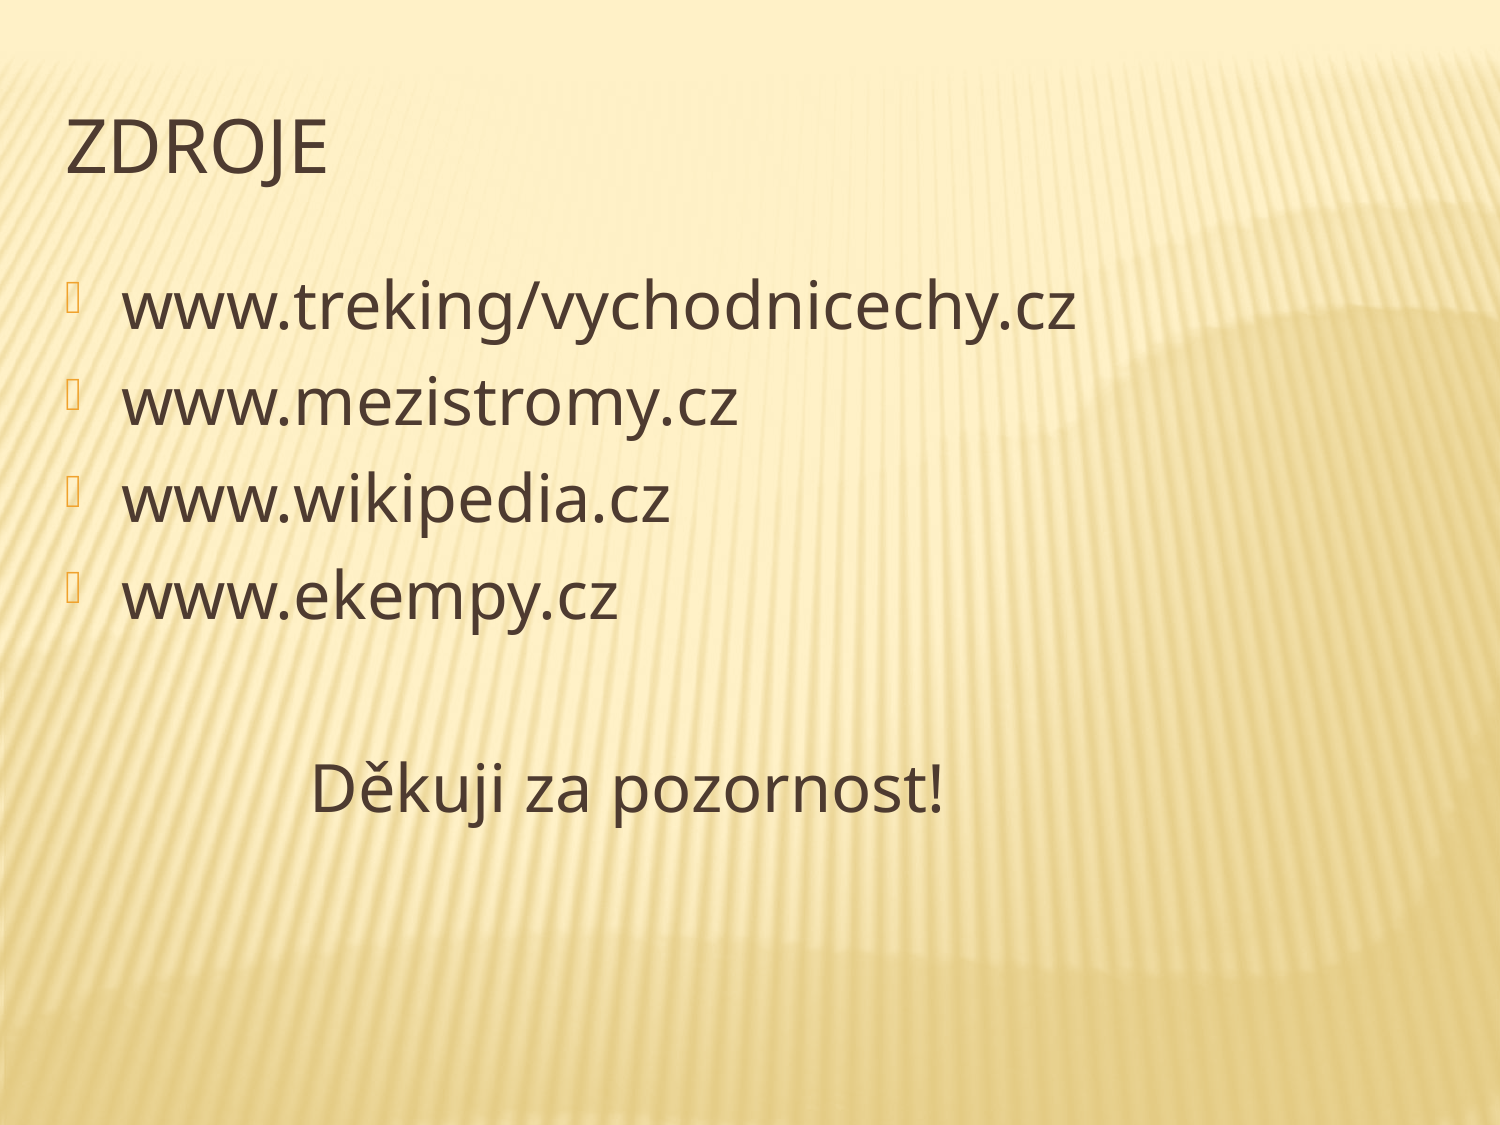

# Zdroje
www.treking/vychodnicechy.cz
www.mezistromy.cz
www.wikipedia.cz
www.ekempy.cz
Děkuji za pozornost!